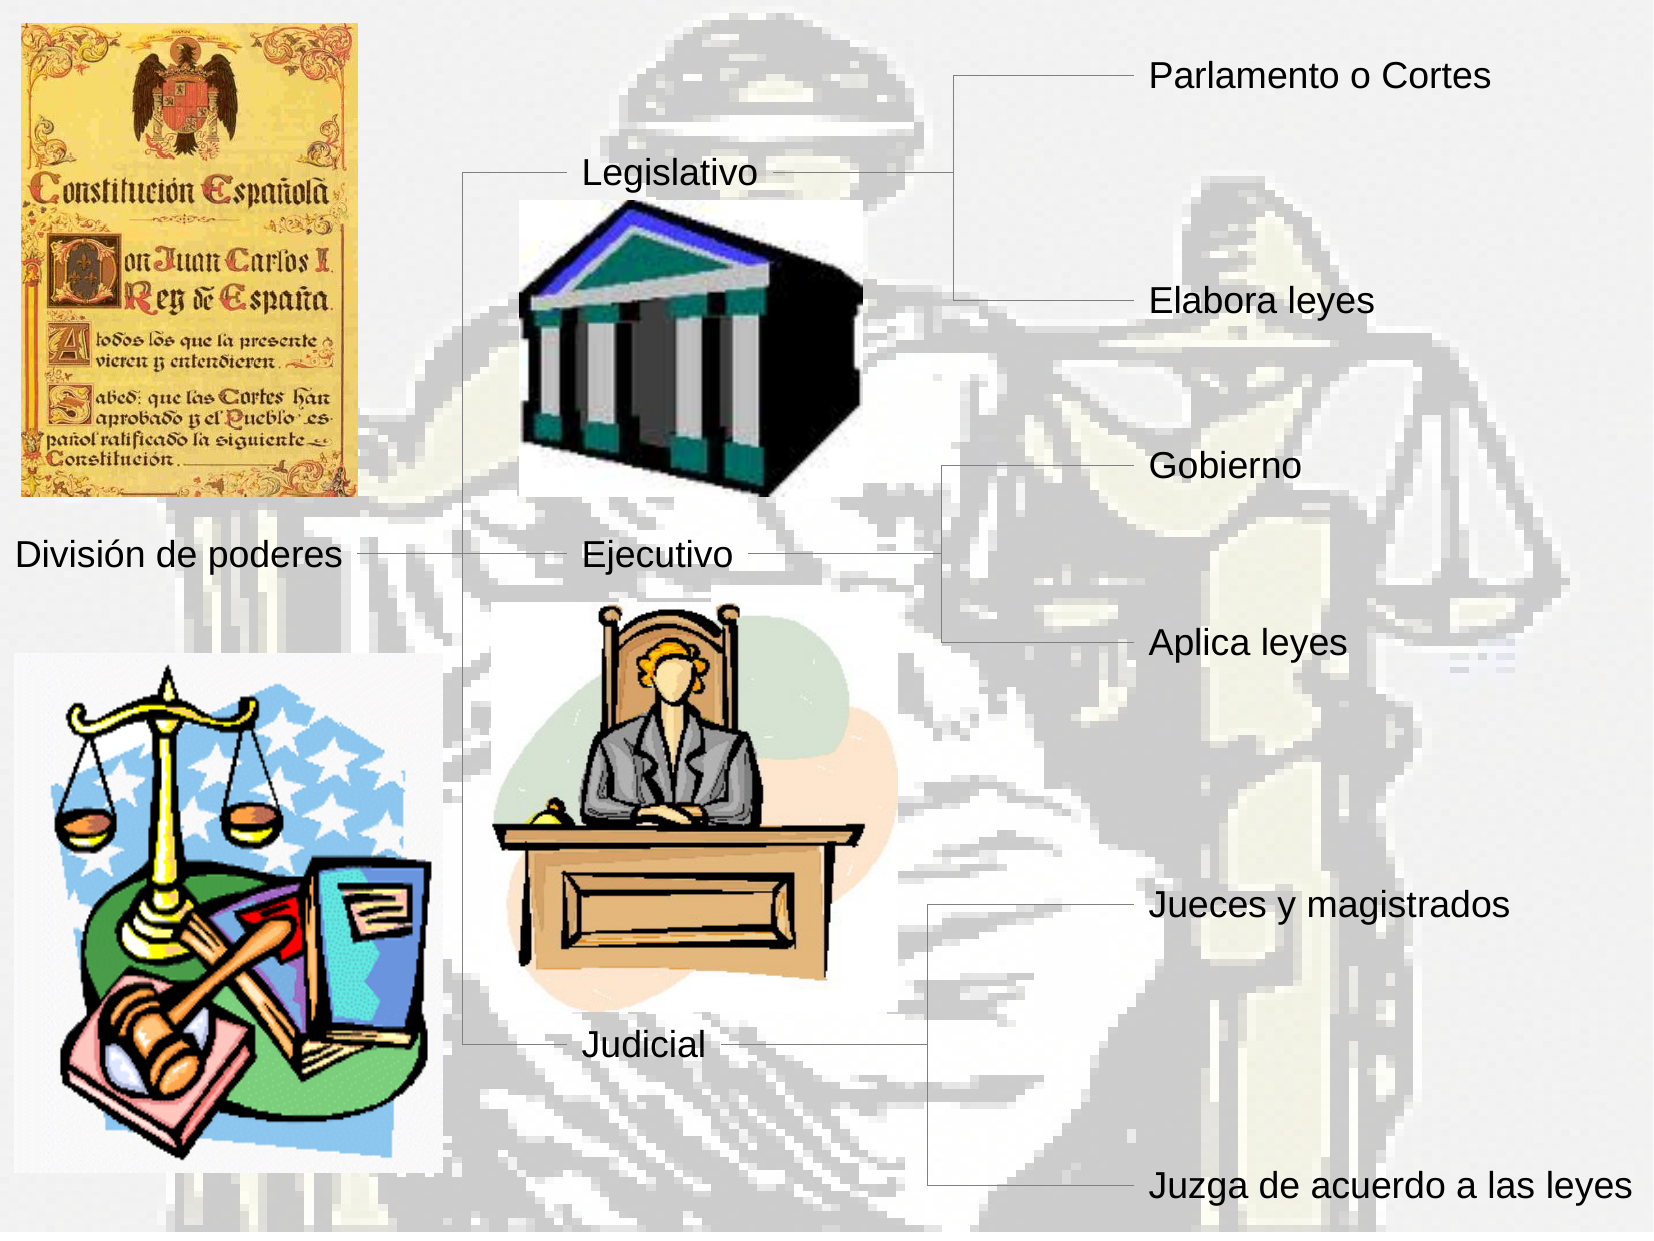

Parlamento o Cortes
Legislativo
Elabora leyes
Gobierno
División de poderes
Ejecutivo
Aplica leyes
Jueces y magistrados
Judicial
Juzga de acuerdo a las leyes